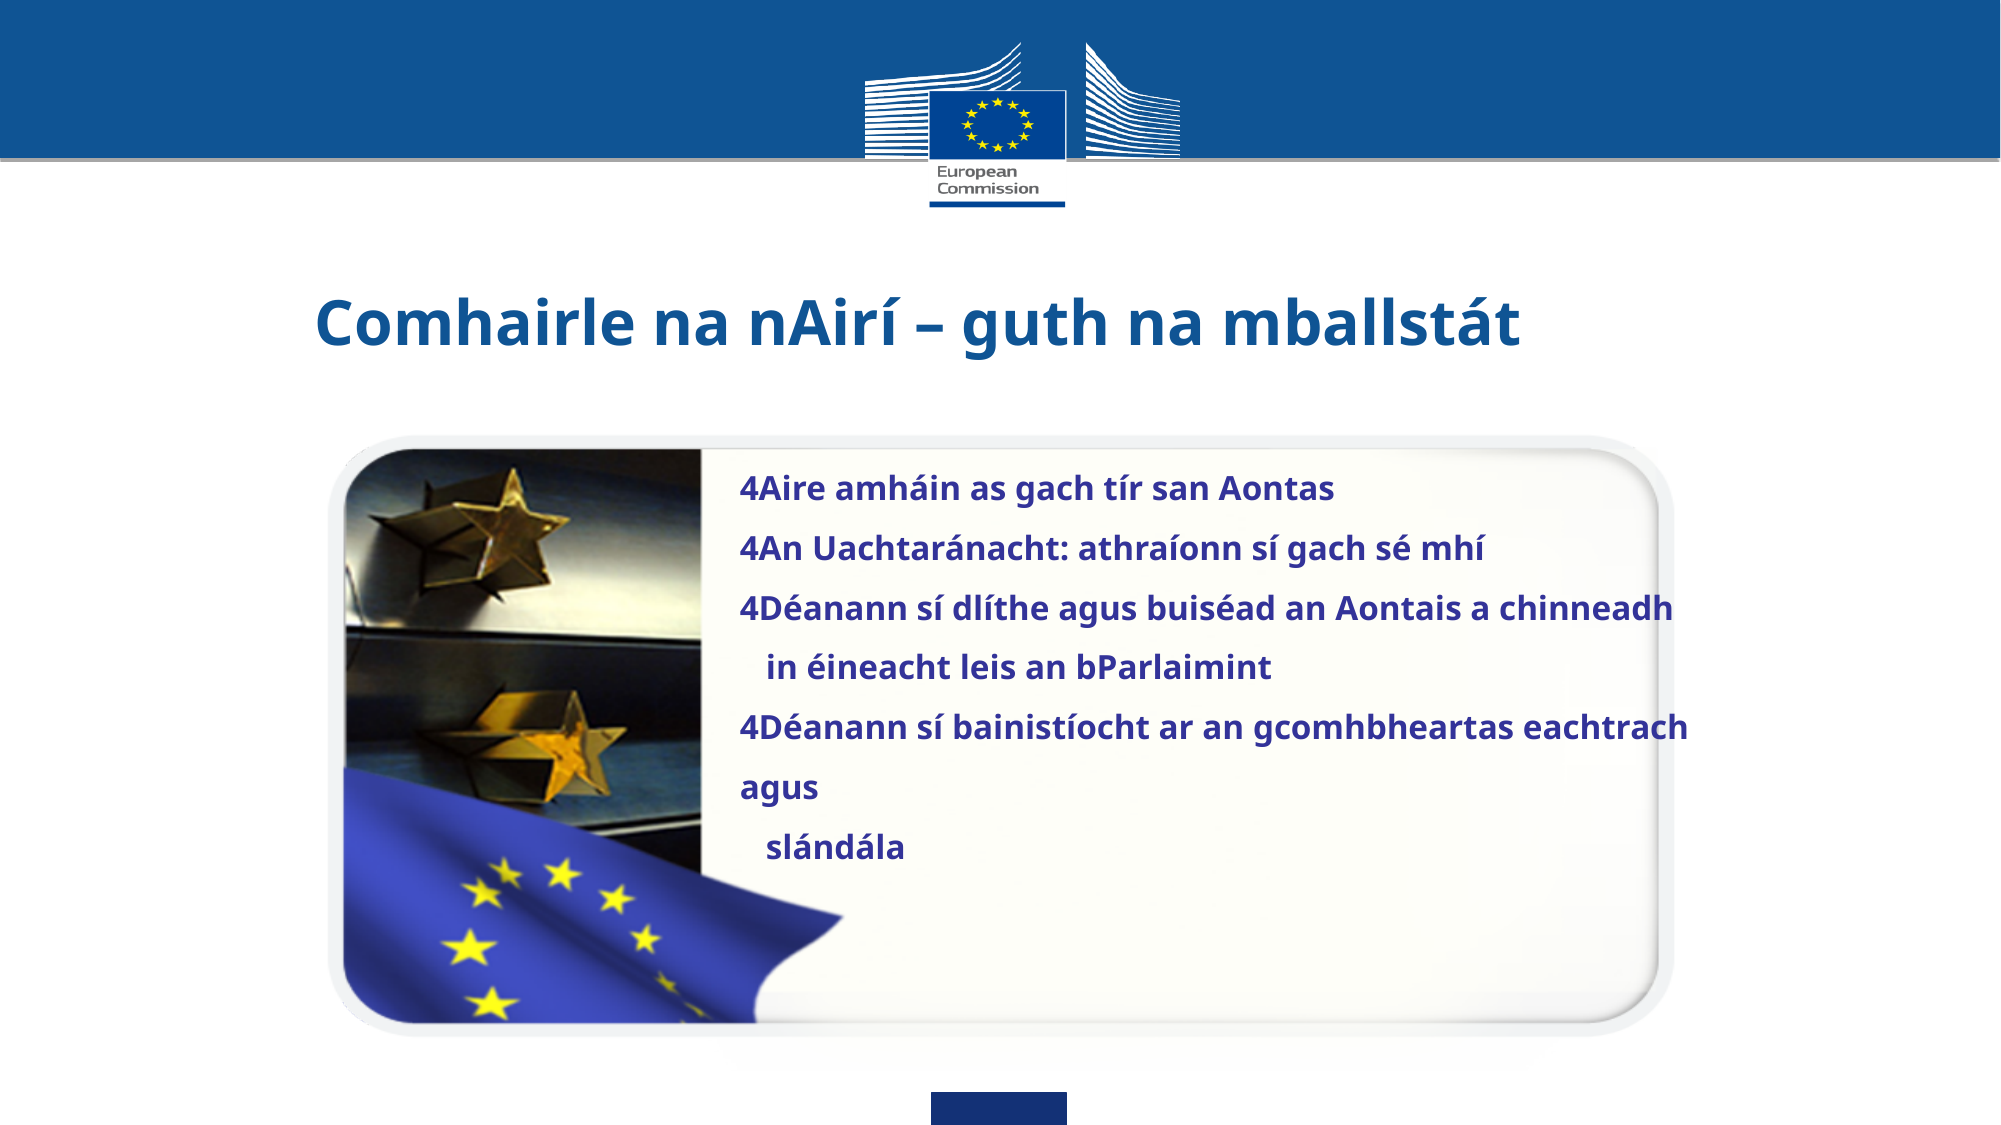

Comhairle na nAirí – guth na mballstát
4Aire amháin as gach tír san Aontas
4An Uachtaránacht: athraíonn sí gach sé mhí
4Déanann sí dlíthe agus buiséad an Aontais a chinneadh
 in éineacht leis an bParlaimint
4Déanann sí bainistíocht ar an gcomhbheartas eachtrach agus
 slándála